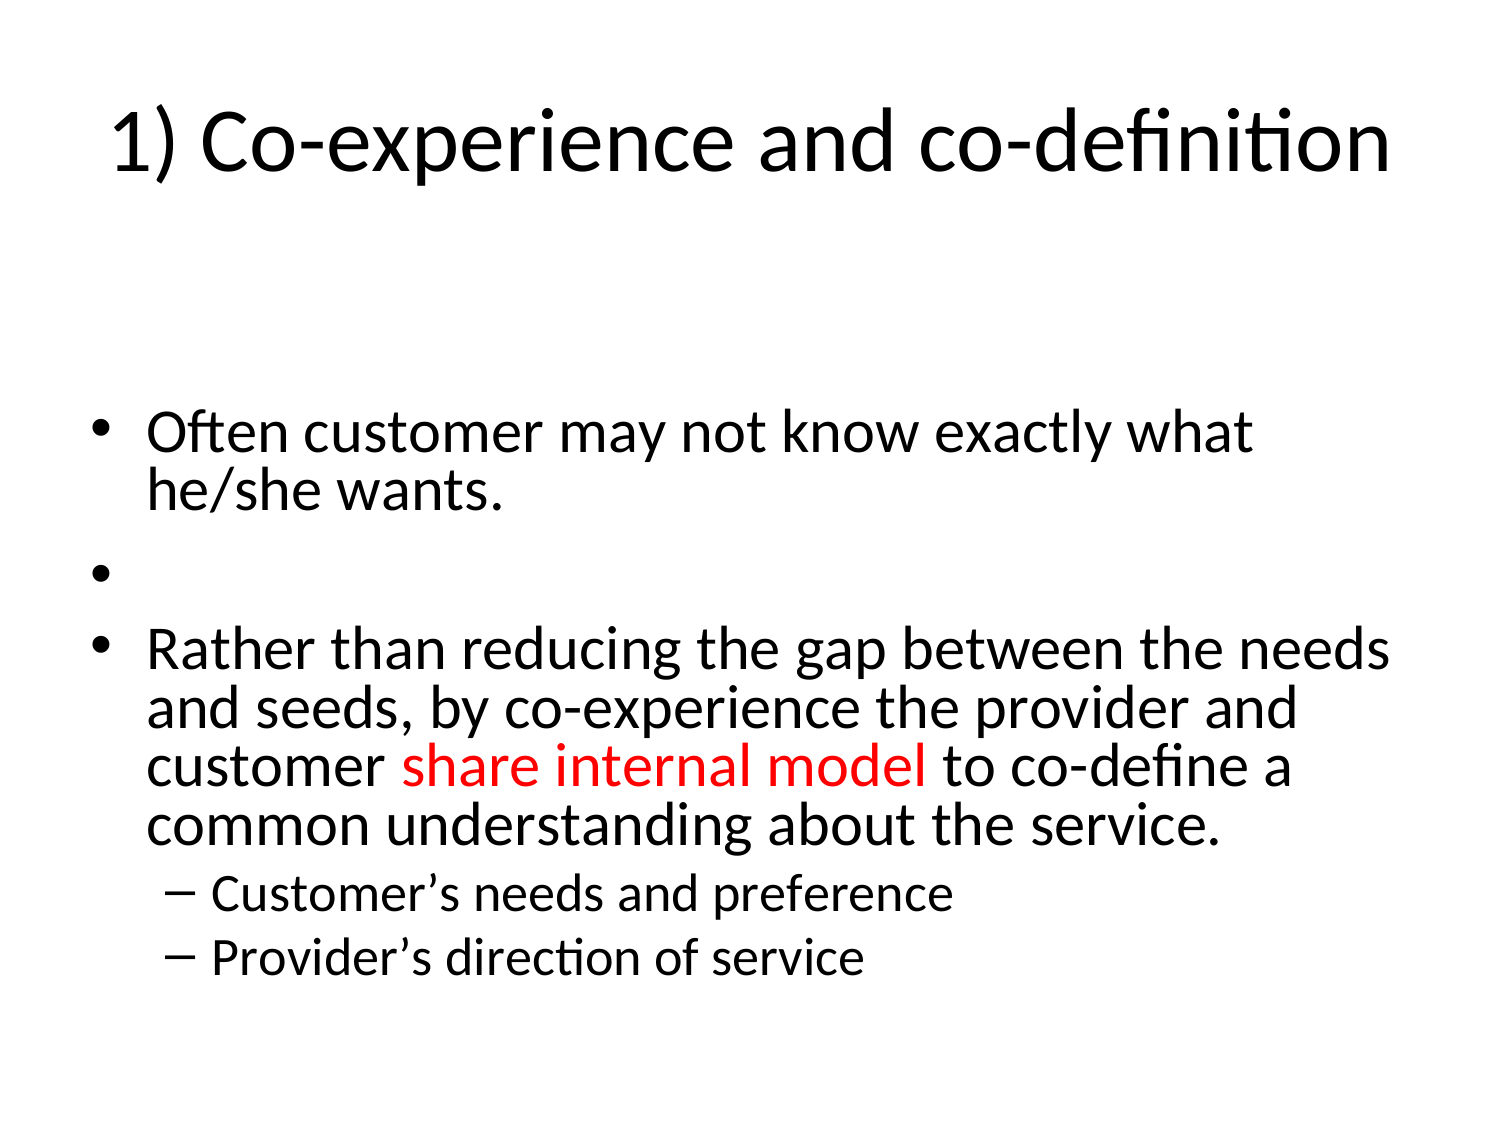

# 1) Co-experience and co-definition
Often customer may not know exactly what he/she wants.
Rather than reducing the gap between the needs and seeds, by co-experience the provider and customer share internal model to co-define a common understanding about the service.
Customer’s needs and preference
Provider’s direction of service